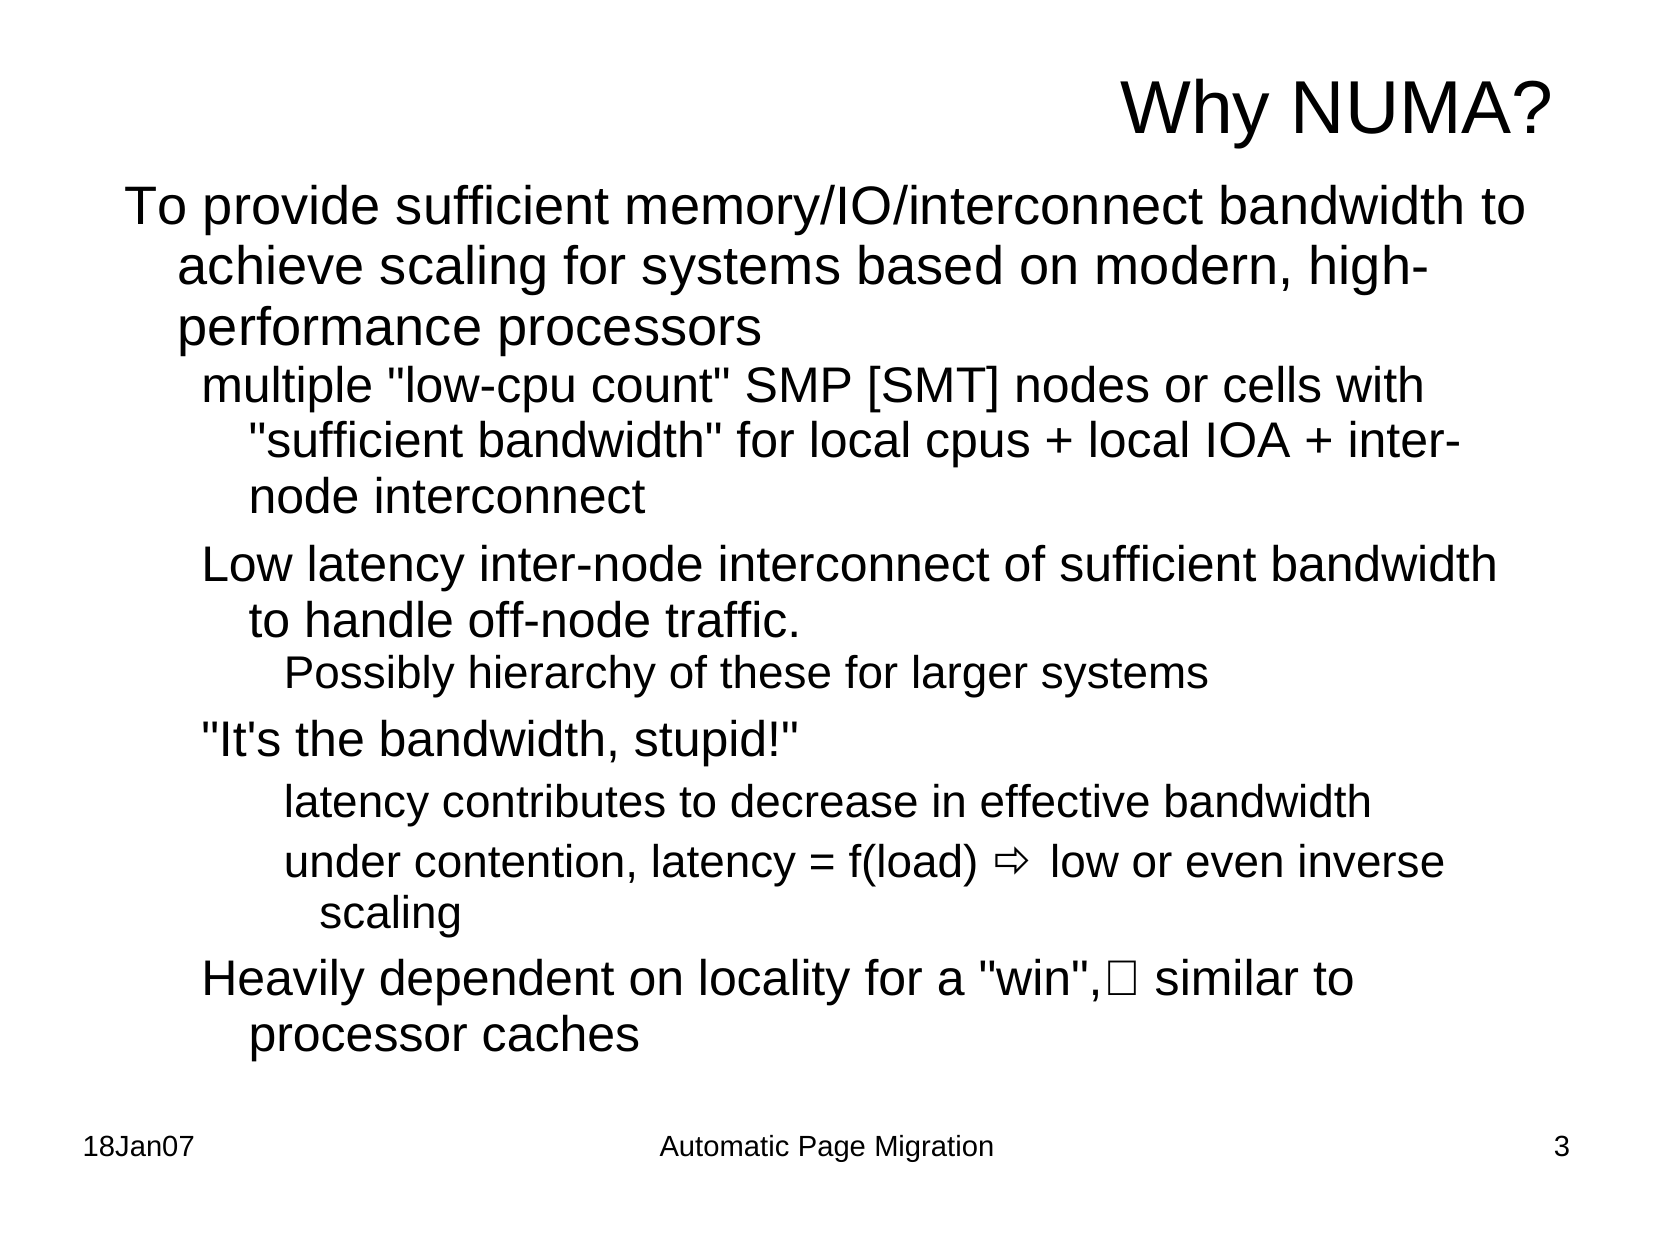

# Why NUMA?
To provide sufficient memory/IO/interconnect bandwidth to achieve scaling for systems based on modern, high-performance processors
multiple "low-cpu count" SMP [SMT] nodes or cells with "sufficient bandwidth" for local cpus + local IOA + inter-node interconnect
Low latency inter-node interconnect of sufficient bandwidth to handle off-node traffic.
Possibly hierarchy of these for larger systems
"It's the bandwidth, stupid!"
latency contributes to decrease in effective bandwidth
under contention, latency = f(load)  low or even inverse scaling
Heavily dependent on locality for a "win", similar to processor caches
18Jan07
Automatic Page Migration
3